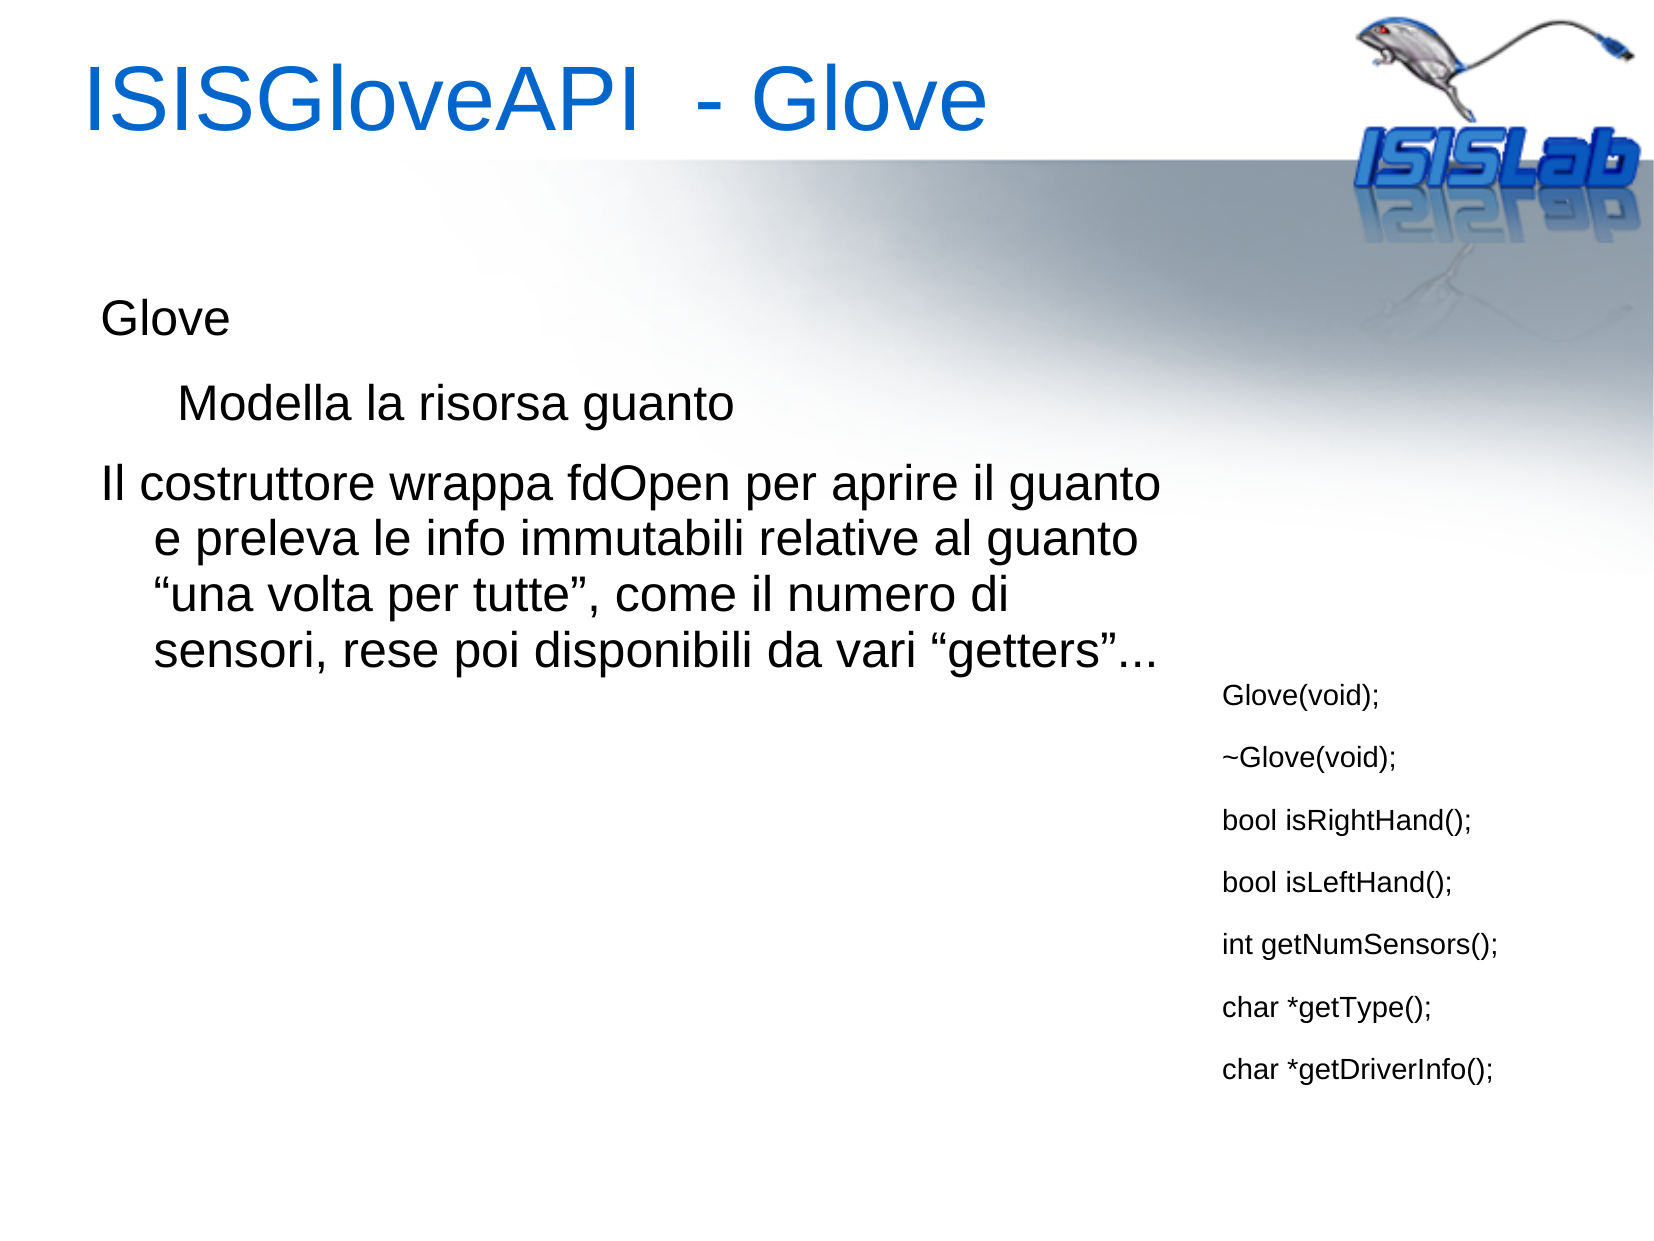

ISISGloveAPI - Glove
# Glove
Modella la risorsa guanto
Il costruttore wrappa fdOpen per aprire il guanto e preleva le info immutabili relative al guanto “una volta per tutte”, come il numero di sensori, rese poi disponibili da vari “getters”...
Glove(void);
~Glove(void);
bool isRightHand();
bool isLeftHand();
int getNumSensors();
char *getType();
char *getDriverInfo();